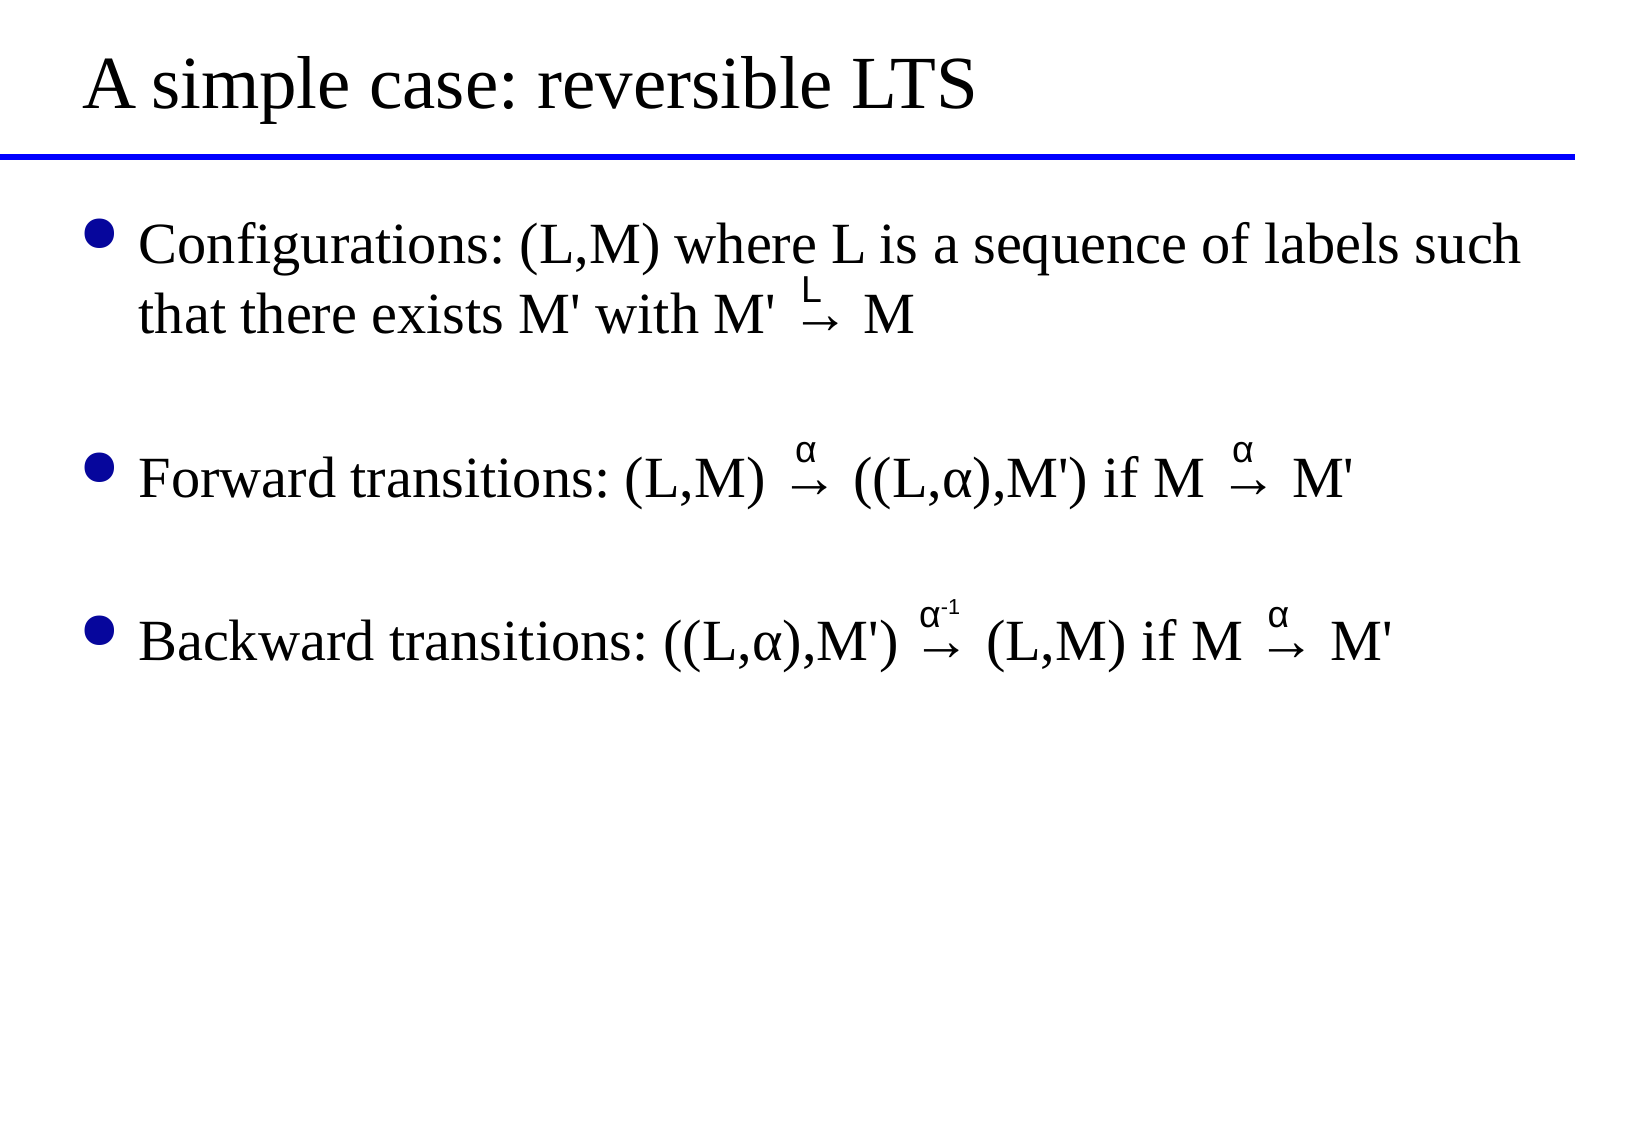

# A simple case: reversible LTS
Configurations: (L,M) where L is a sequence of labels such that there exists M' with M' → M
Forward transitions: (L,M) → ((L,α),M') if M → M'
Backward transitions: ((L,α),M') → (L,M) if M → M'
L
α
α
α-1
α